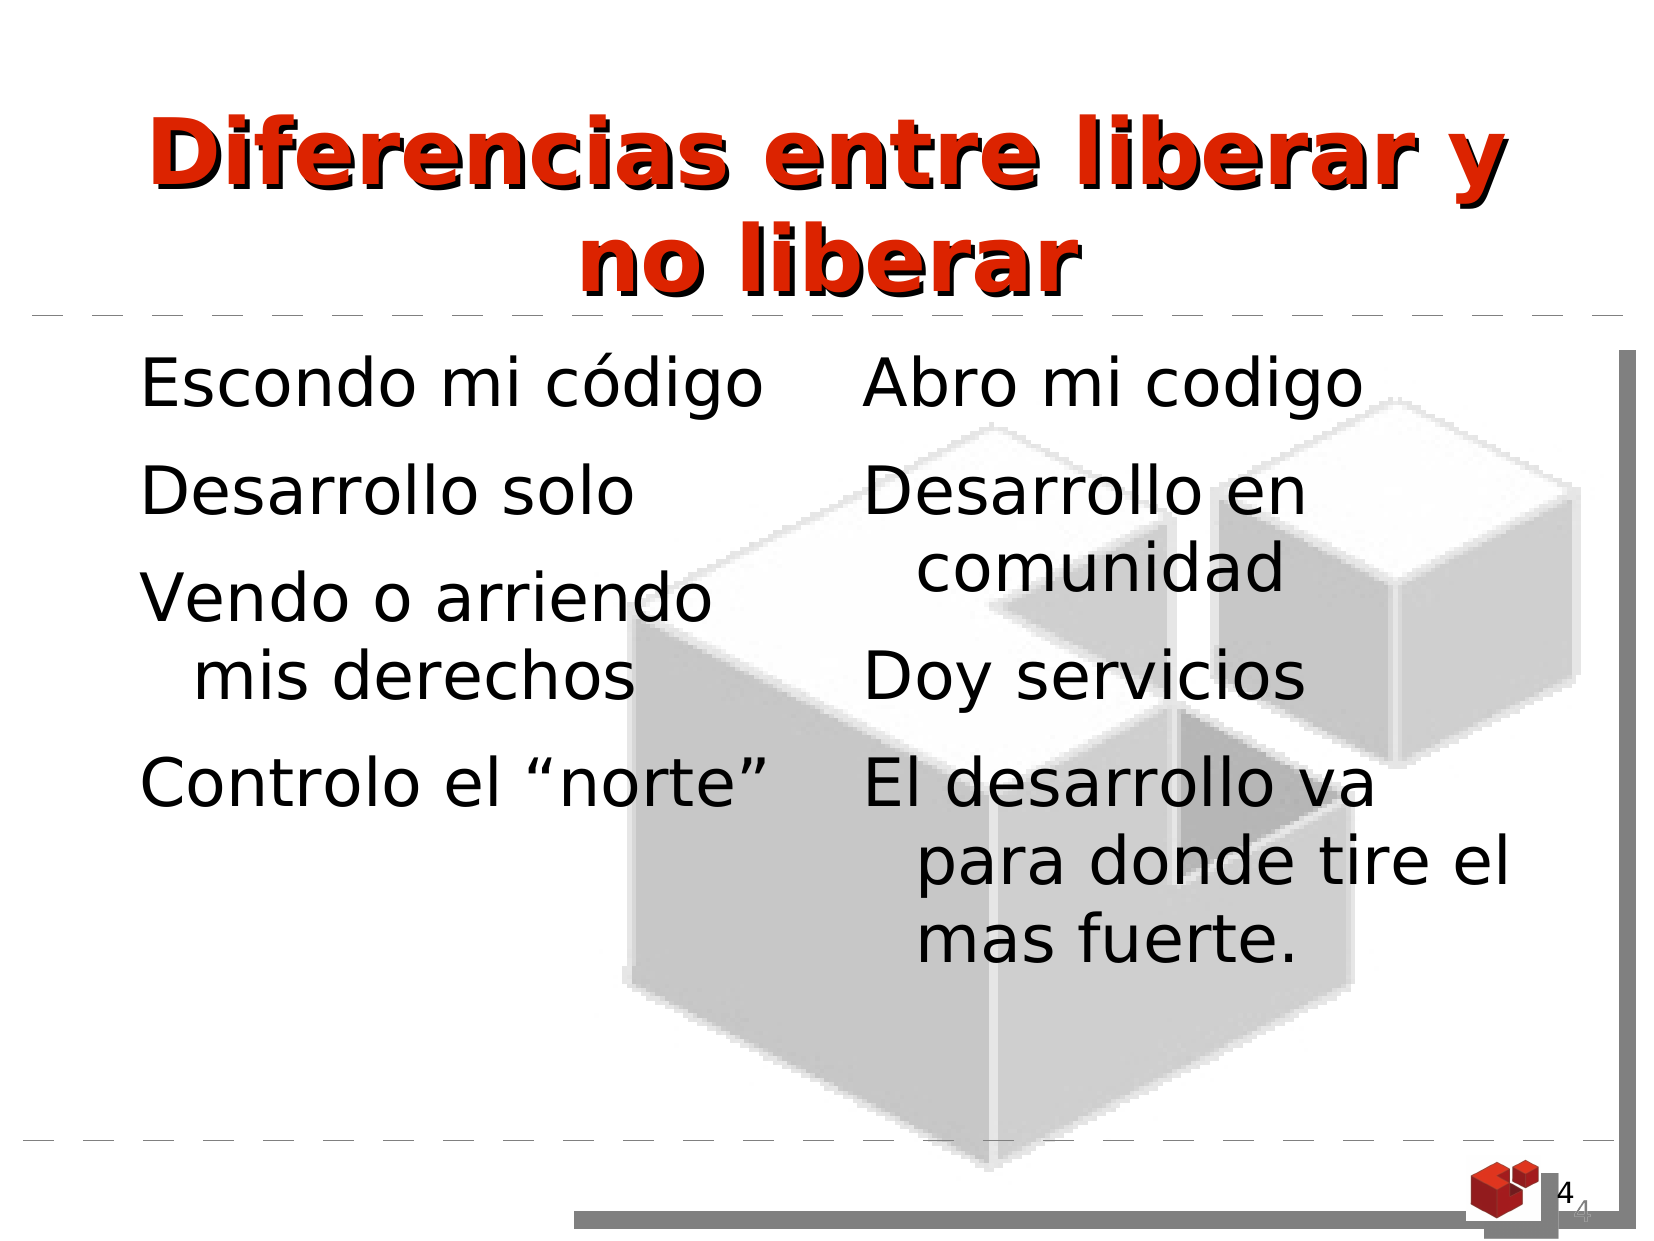

# Diferencias entre liberar y no liberar
Escondo mi código
Desarrollo solo
Vendo o arriendo mis derechos
Controlo el “norte”
Abro mi codigo
Desarrollo en comunidad
Doy servicios
El desarrollo va para donde tire el mas fuerte.